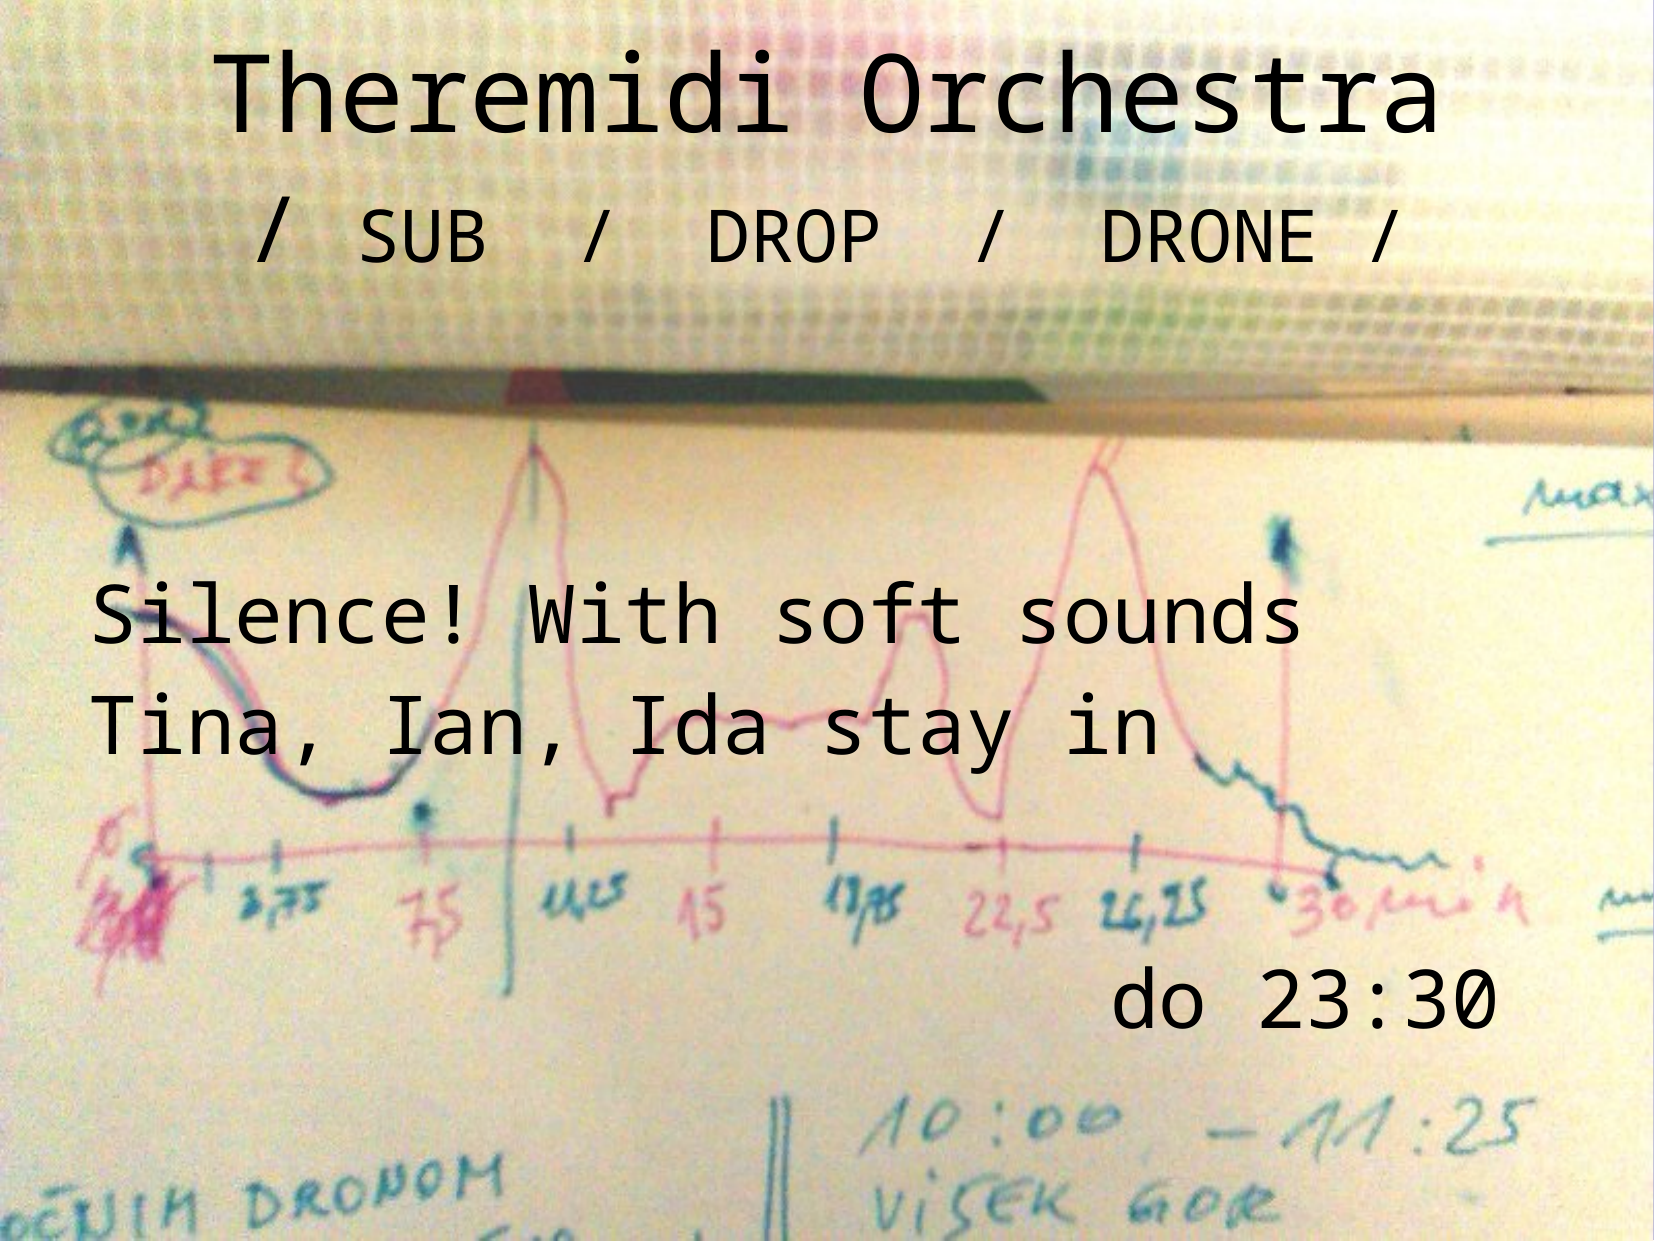

# Theremidi Orchestra / SUB / DROP / DRONE /
Silence! With soft sounds Tina, Ian, Ida stay in
do 23:30